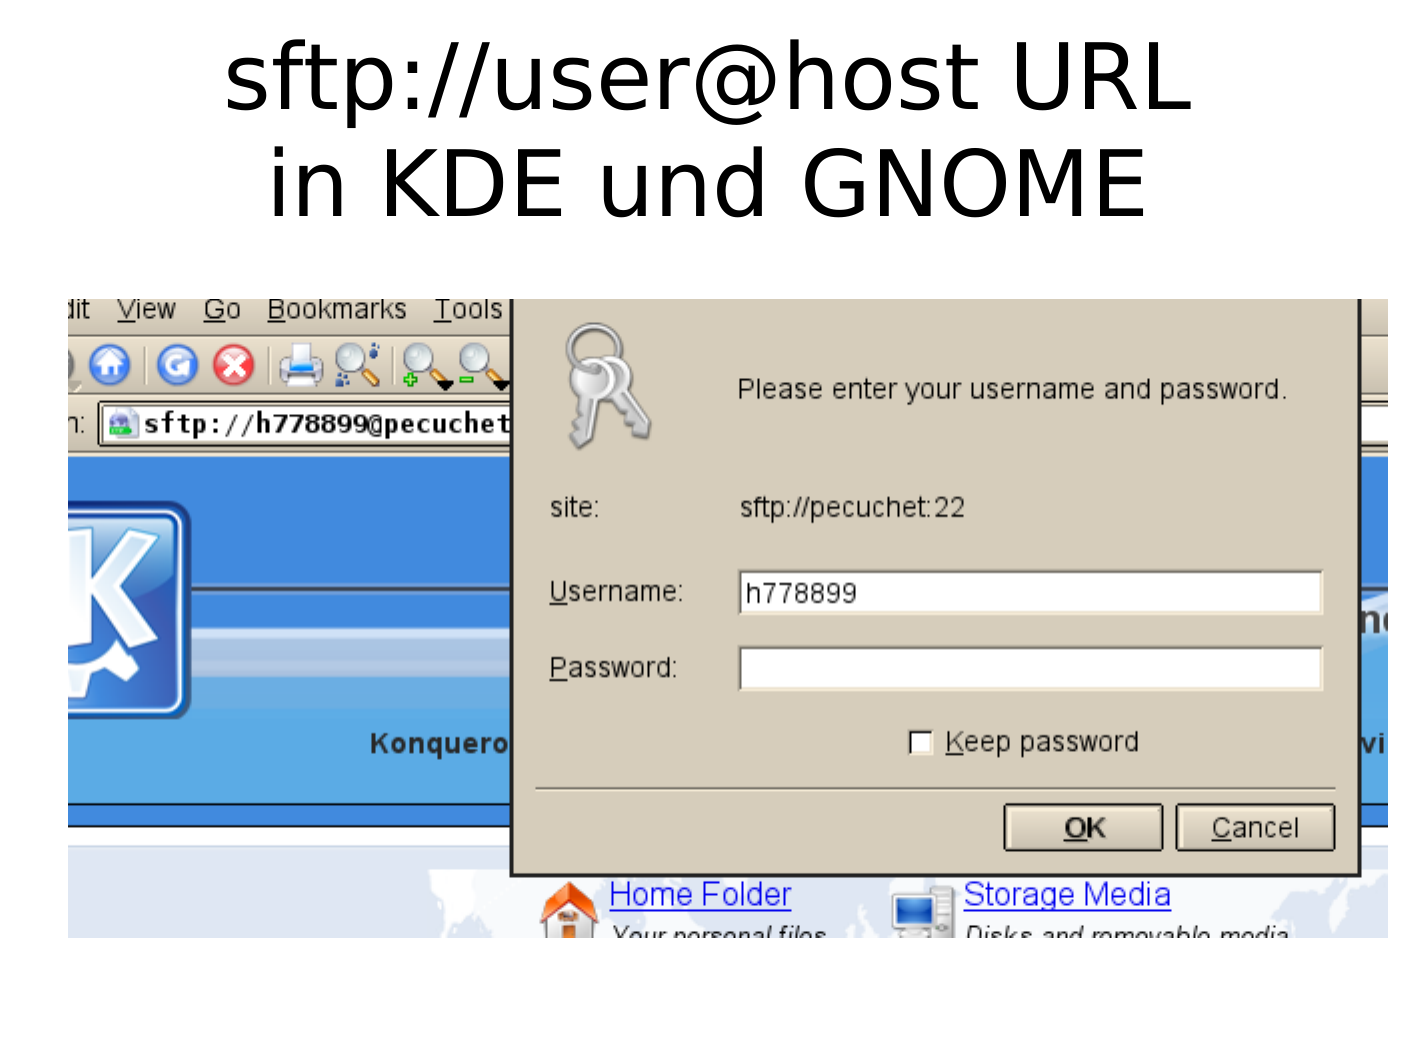

# sftp://user@host URL in KDE und GNOME